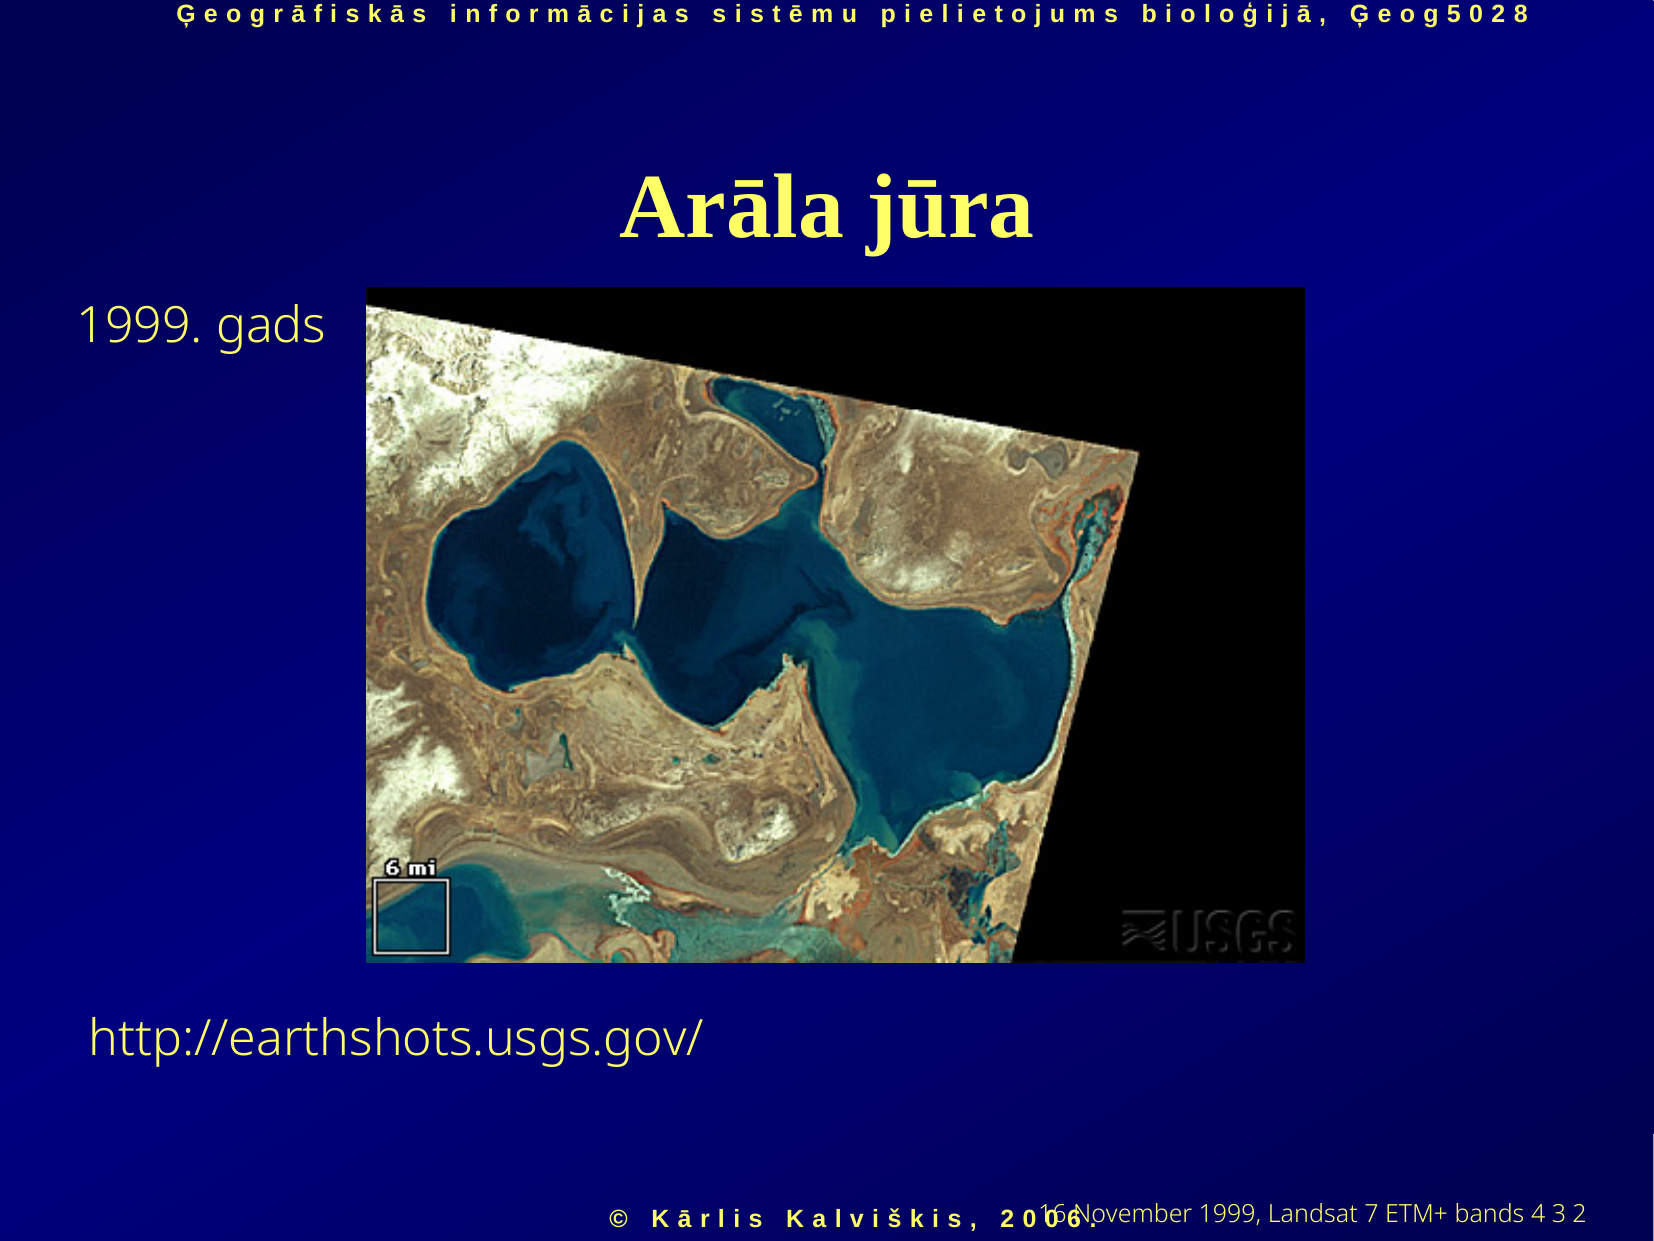

# Arāla jūra
1999. gads
http://earthshots.usgs.gov/
16 November 1999, Landsat 7 ETM+ bands 4 3 2